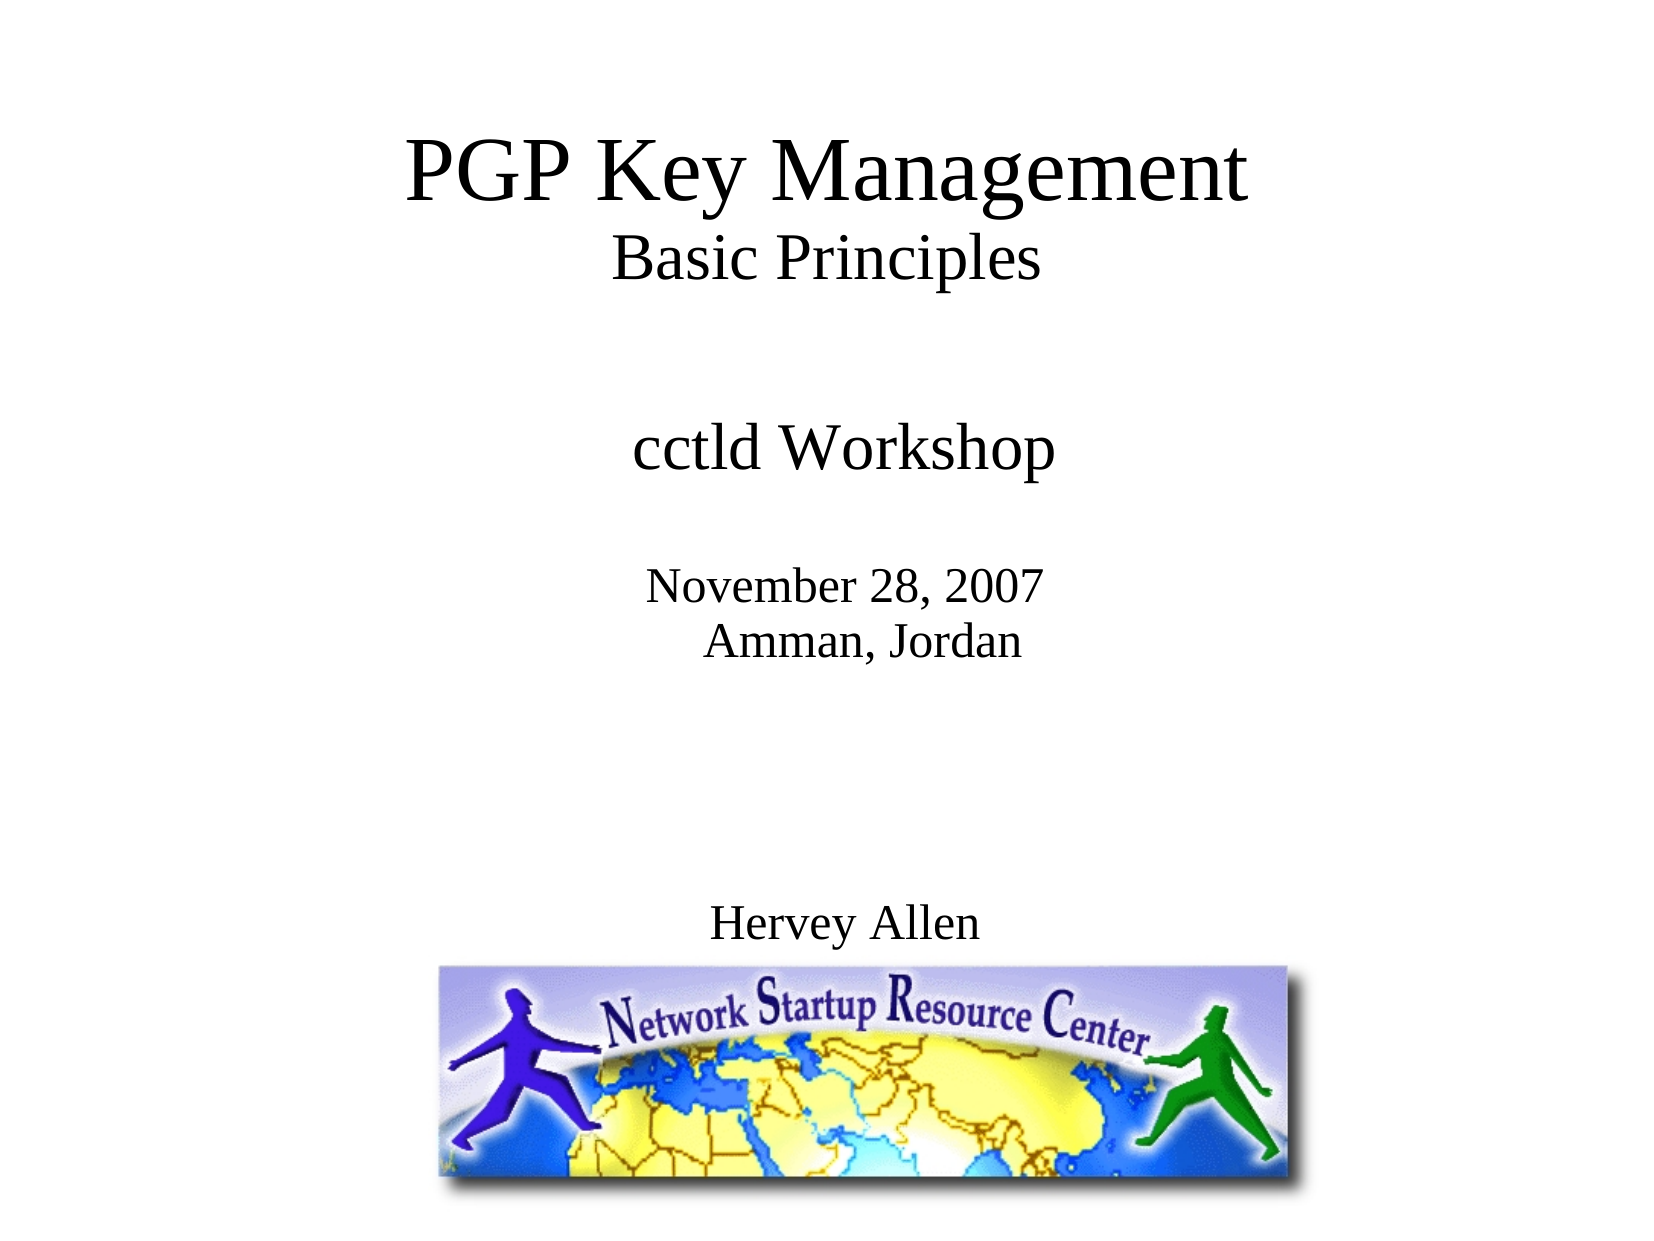

# PGP Key Management Basic Principles
cctld Workshop
November 28, 2007
Amman, Jordan
Hervey Allen